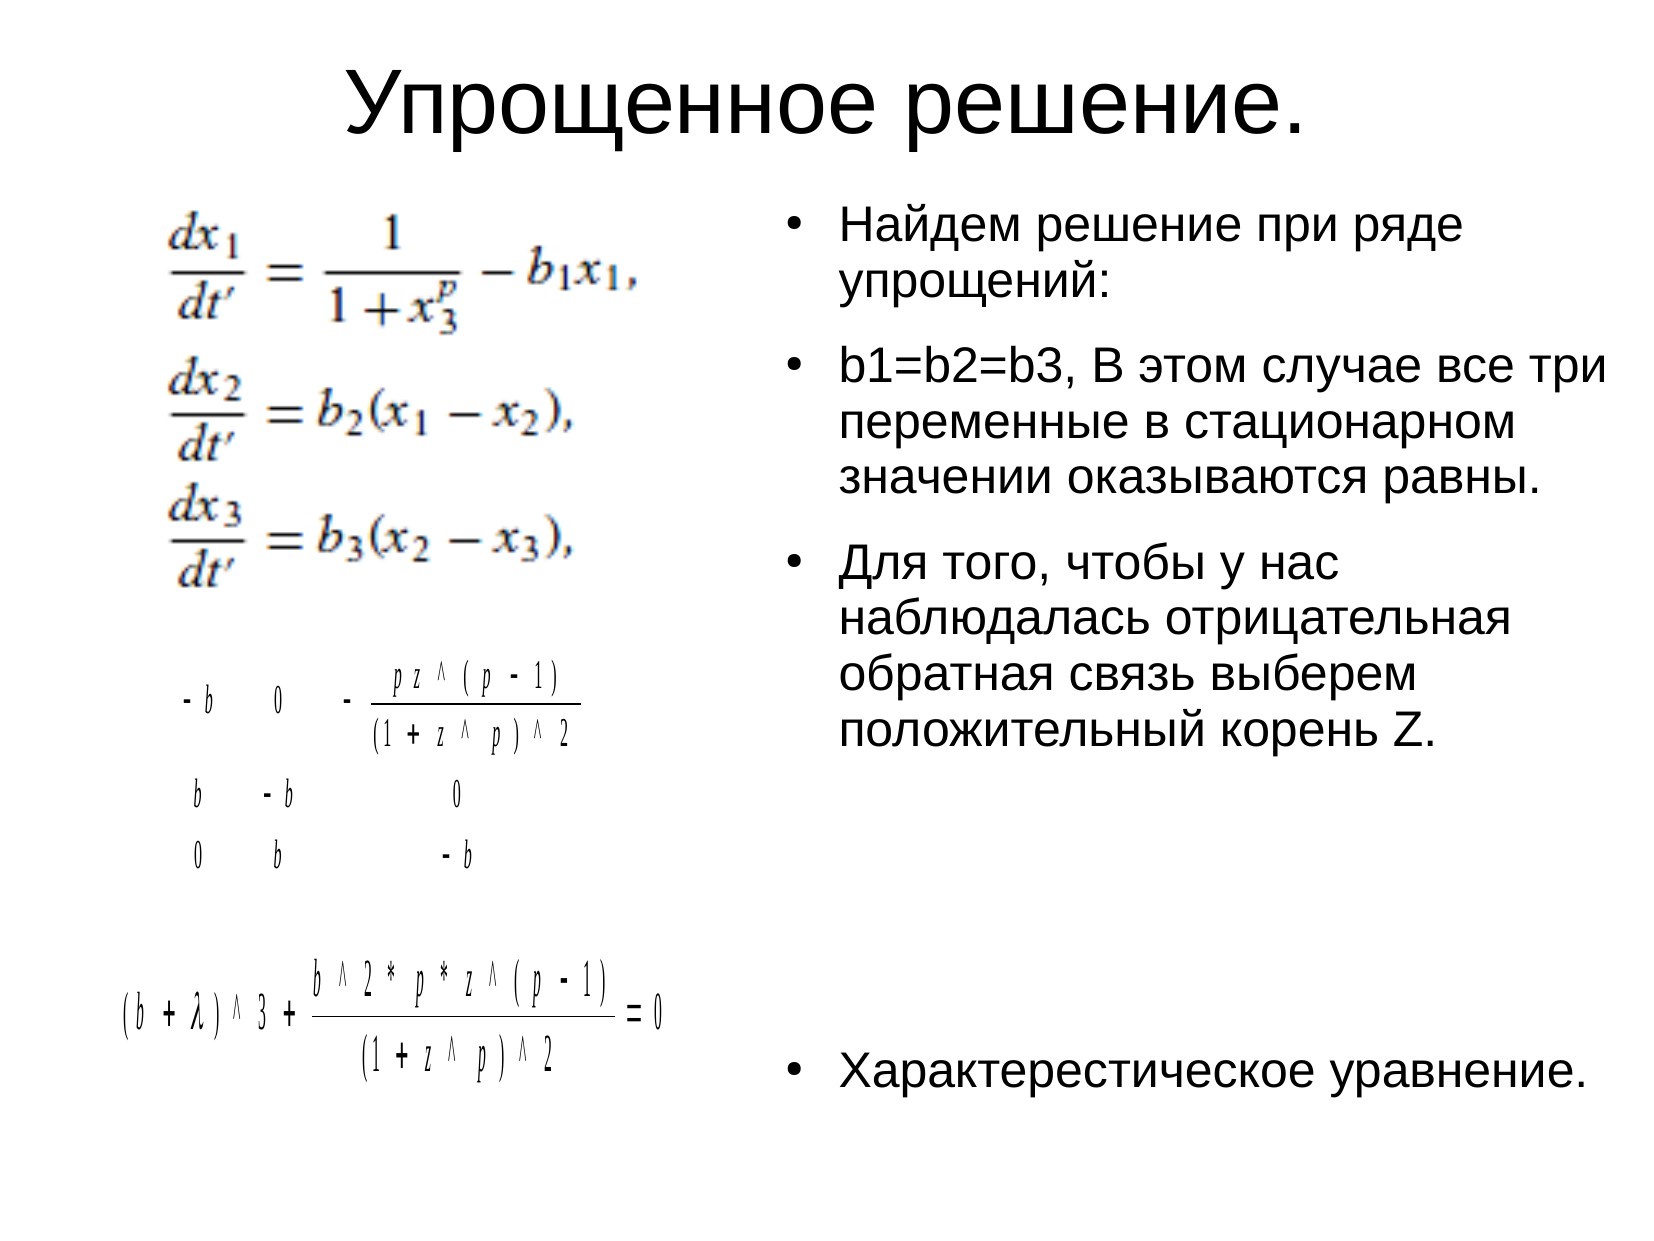

# Упрощенное решение.
Найдем решение при ряде упрощений:
b1=b2=b3, В этом случае все три переменные в стационарном значении оказываются равны.
Для того, чтобы у нас наблюдалась отрицательная обратная связь выберем положительный корень Z.
Характерестическое уравнение.